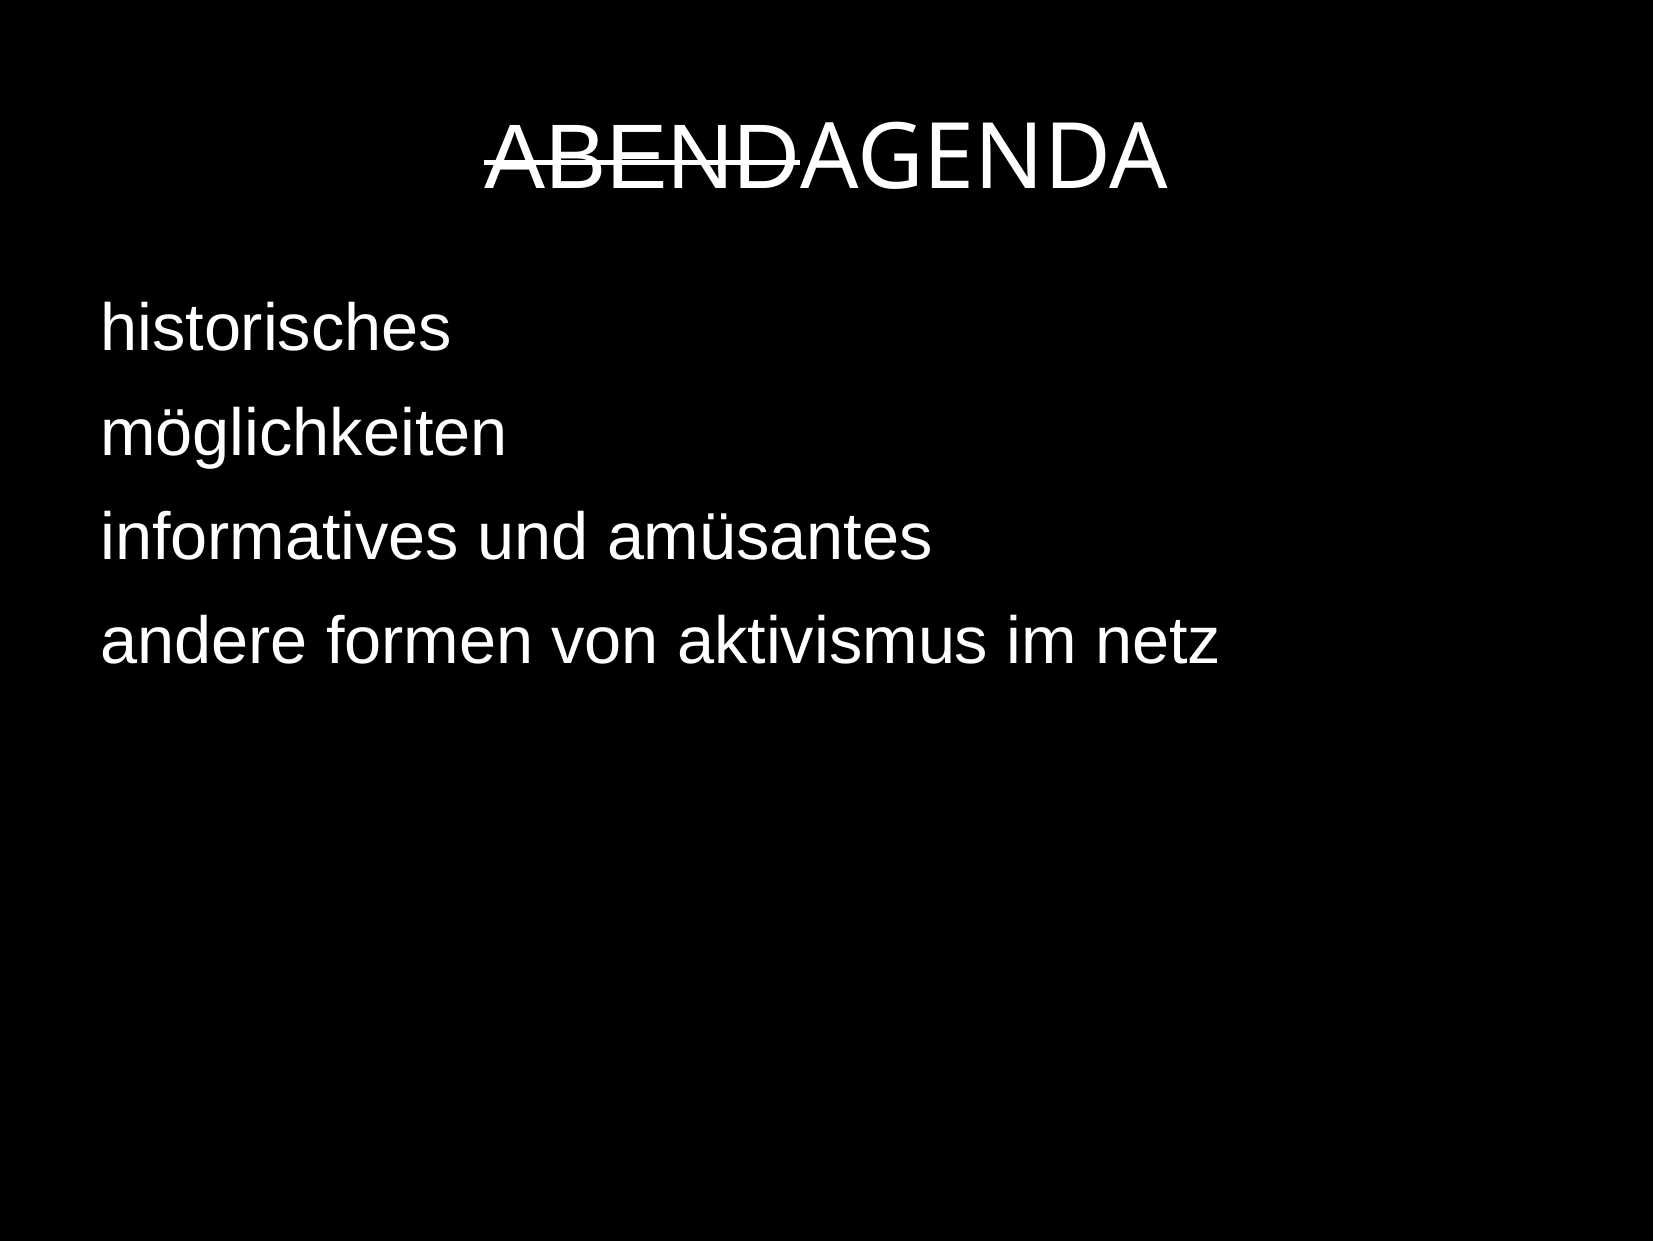

# ABENDAGENDA
historisches
möglichkeiten
informatives und amüsantes
andere formen von aktivismus im netz